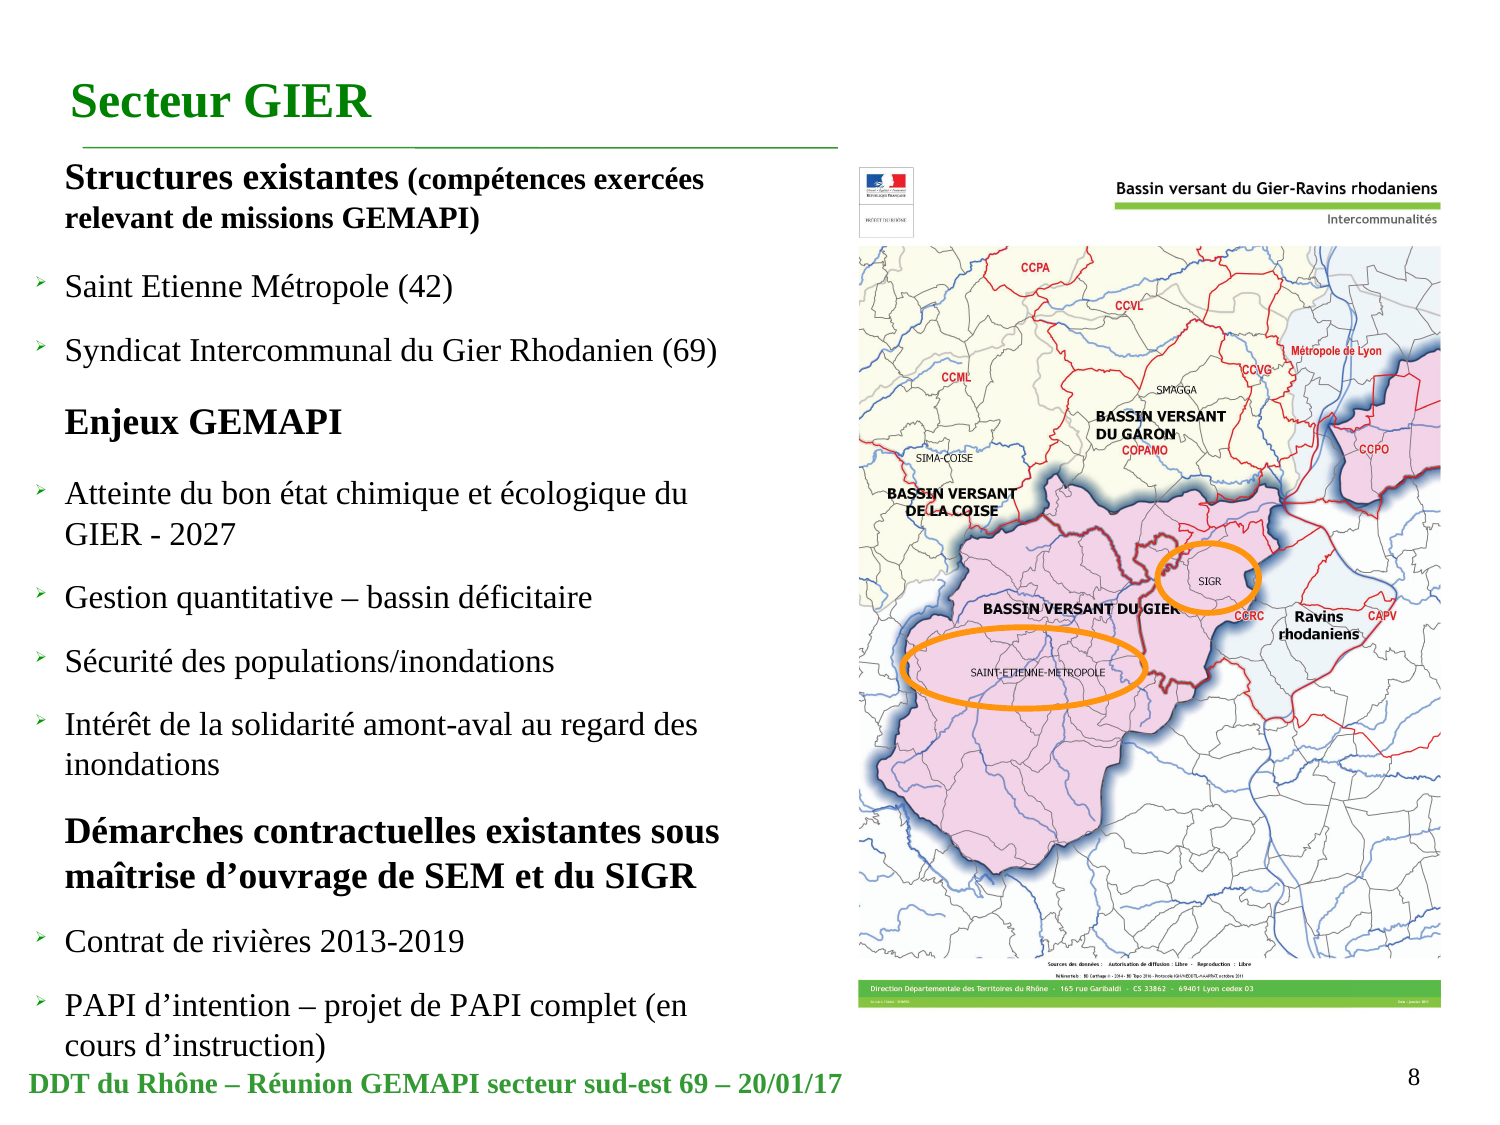

# Secteur GIER
Structures existantes (compétences exercées relevant de missions GEMAPI)
Saint Etienne Métropole (42)
Syndicat Intercommunal du Gier Rhodanien (69)
Enjeux GEMAPI
Atteinte du bon état chimique et écologique du GIER - 2027
Gestion quantitative – bassin déficitaire
Sécurité des populations/inondations
Intérêt de la solidarité amont-aval au regard des inondations
Démarches contractuelles existantes sous maîtrise d’ouvrage de SEM et du SIGR
Contrat de rivières 2013-2019
PAPI d’intention – projet de PAPI complet (en cours d’instruction)
8